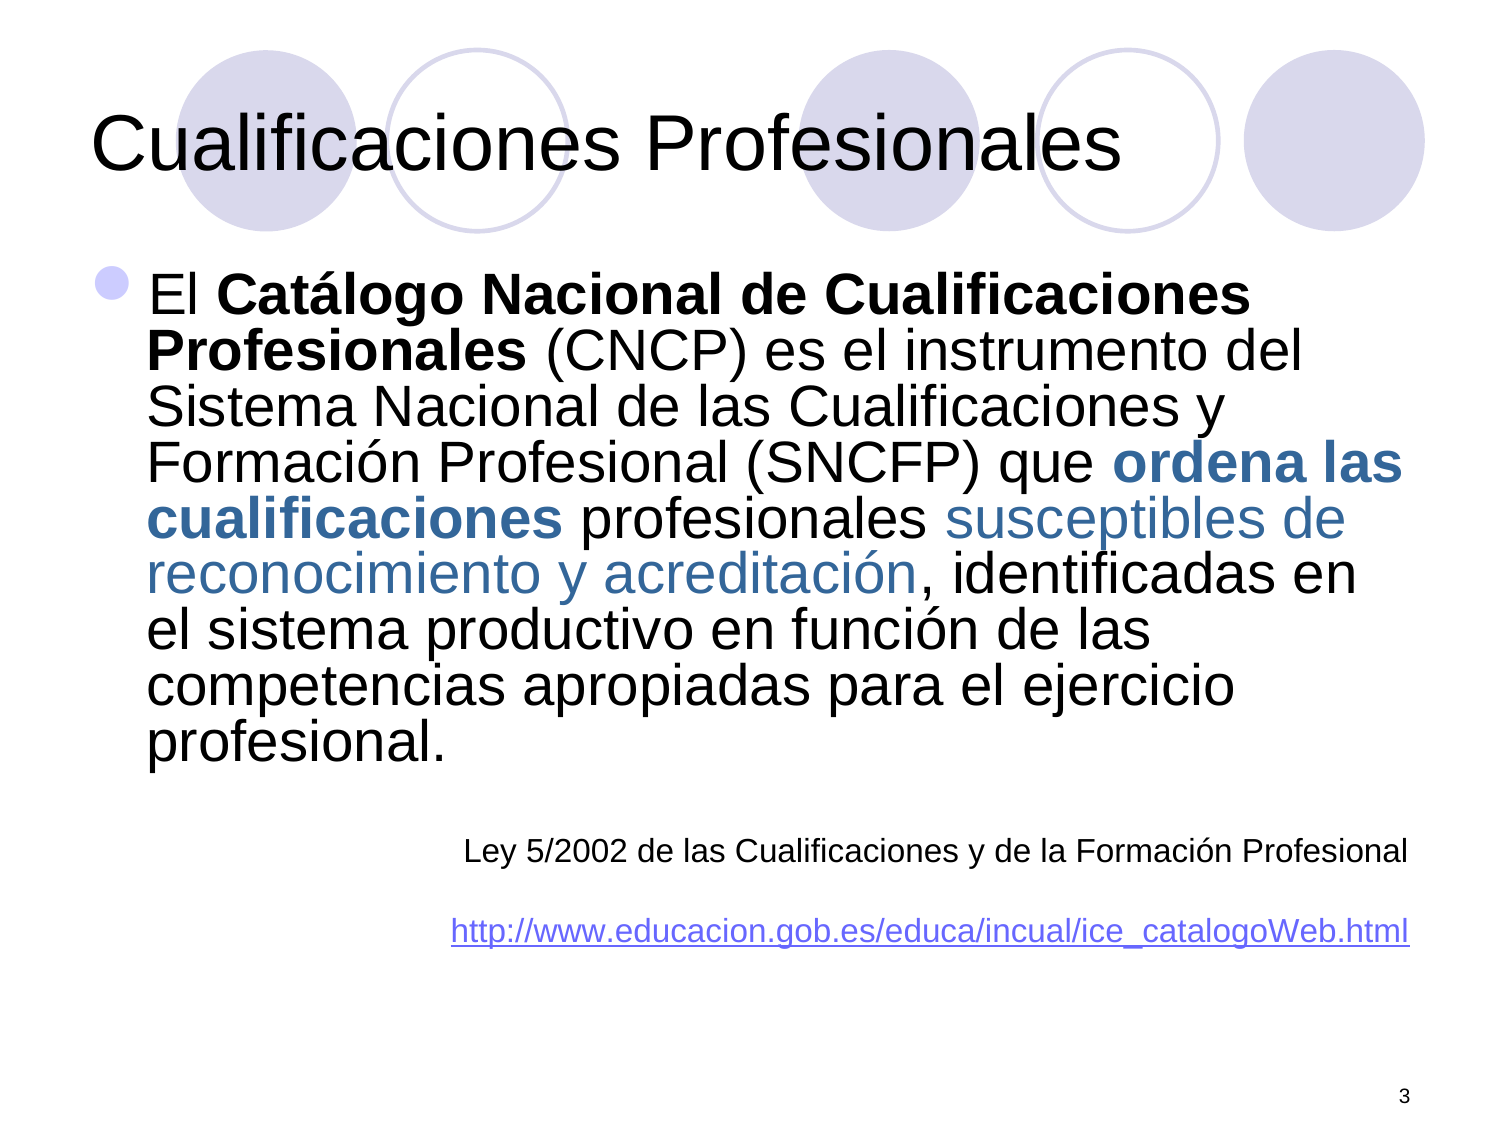

Cualificaciones Profesionales
# El Catálogo Nacional de Cualificaciones Profesionales (CNCP) es el instrumento del Sistema Nacional de las Cualificaciones y Formación Profesional (SNCFP) que ordena las cualificaciones profesionales susceptibles de reconocimiento y acreditación, identificadas en el sistema productivo en función de las competencias apropiadas para el ejercicio profesional.
Ley 5/2002 de las Cualificaciones y de la Formación Profesional
http://www.educacion.gob.es/educa/incual/ice_catalogoWeb.html